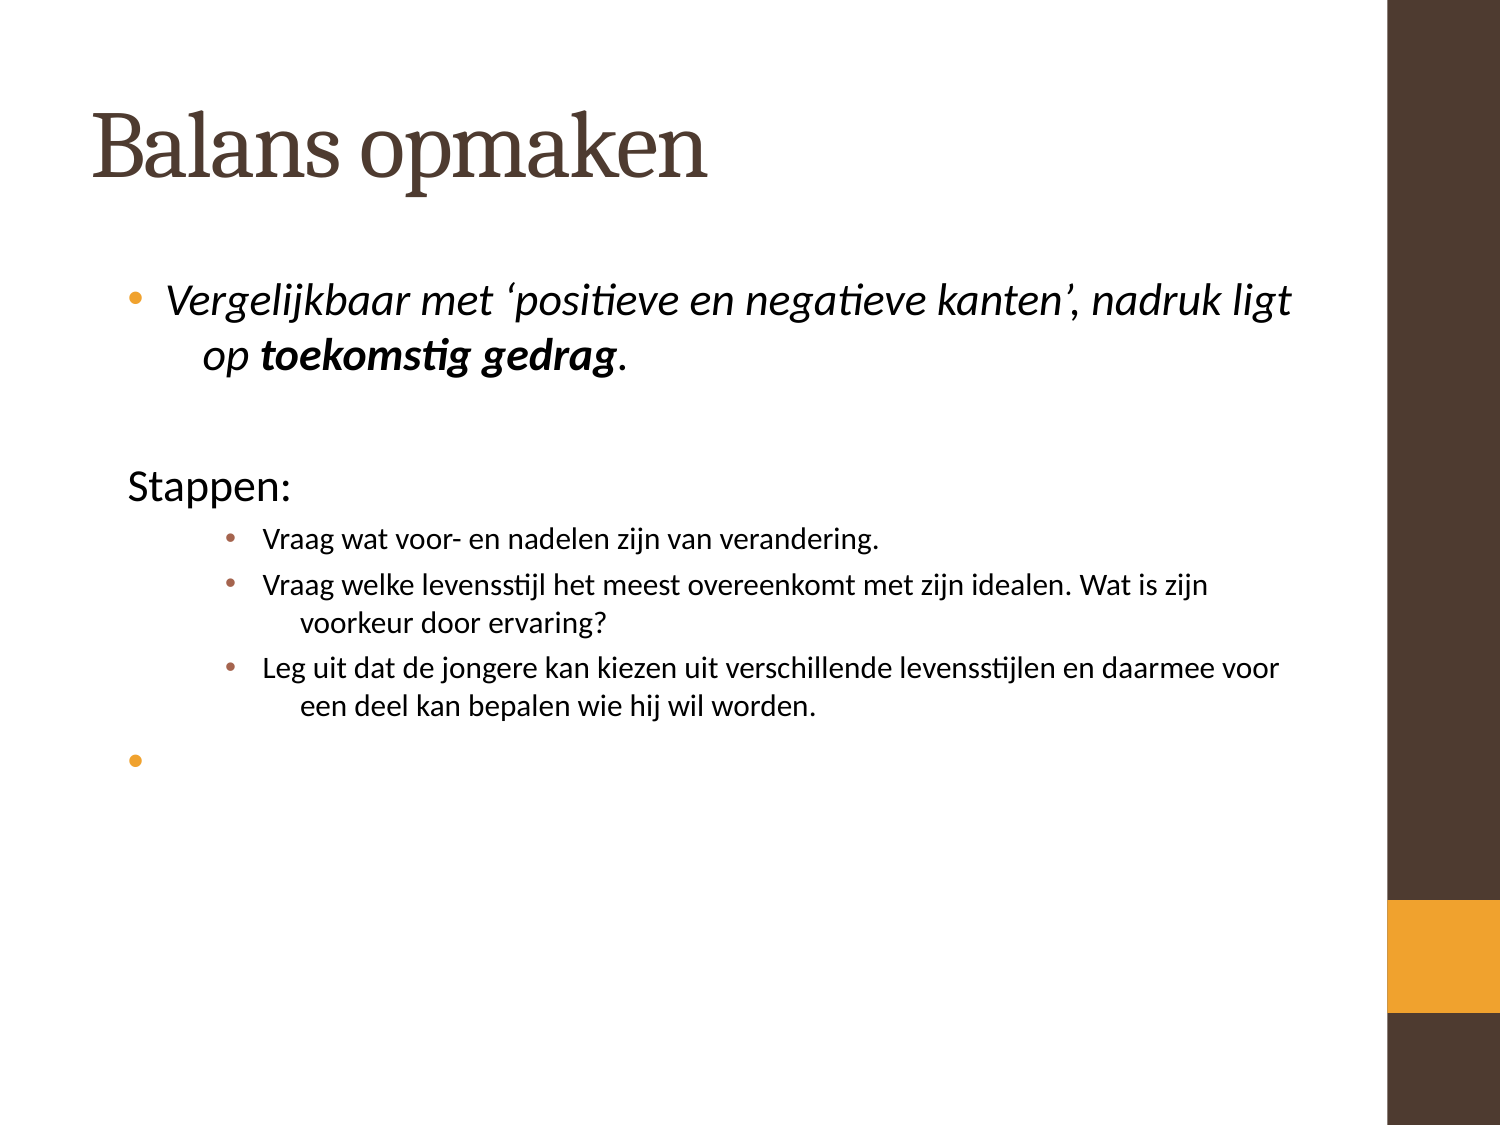

# Balans opmaken
Vergelijkbaar met ‘positieve en negatieve kanten’, nadruk ligt op toekomstig gedrag.
Stappen:
Vraag wat voor- en nadelen zijn van verandering.
Vraag welke levensstijl het meest overeenkomt met zijn idealen. Wat is zijn voorkeur door ervaring?
Leg uit dat de jongere kan kiezen uit verschillende levensstijlen en daarmee voor een deel kan bepalen wie hij wil worden.